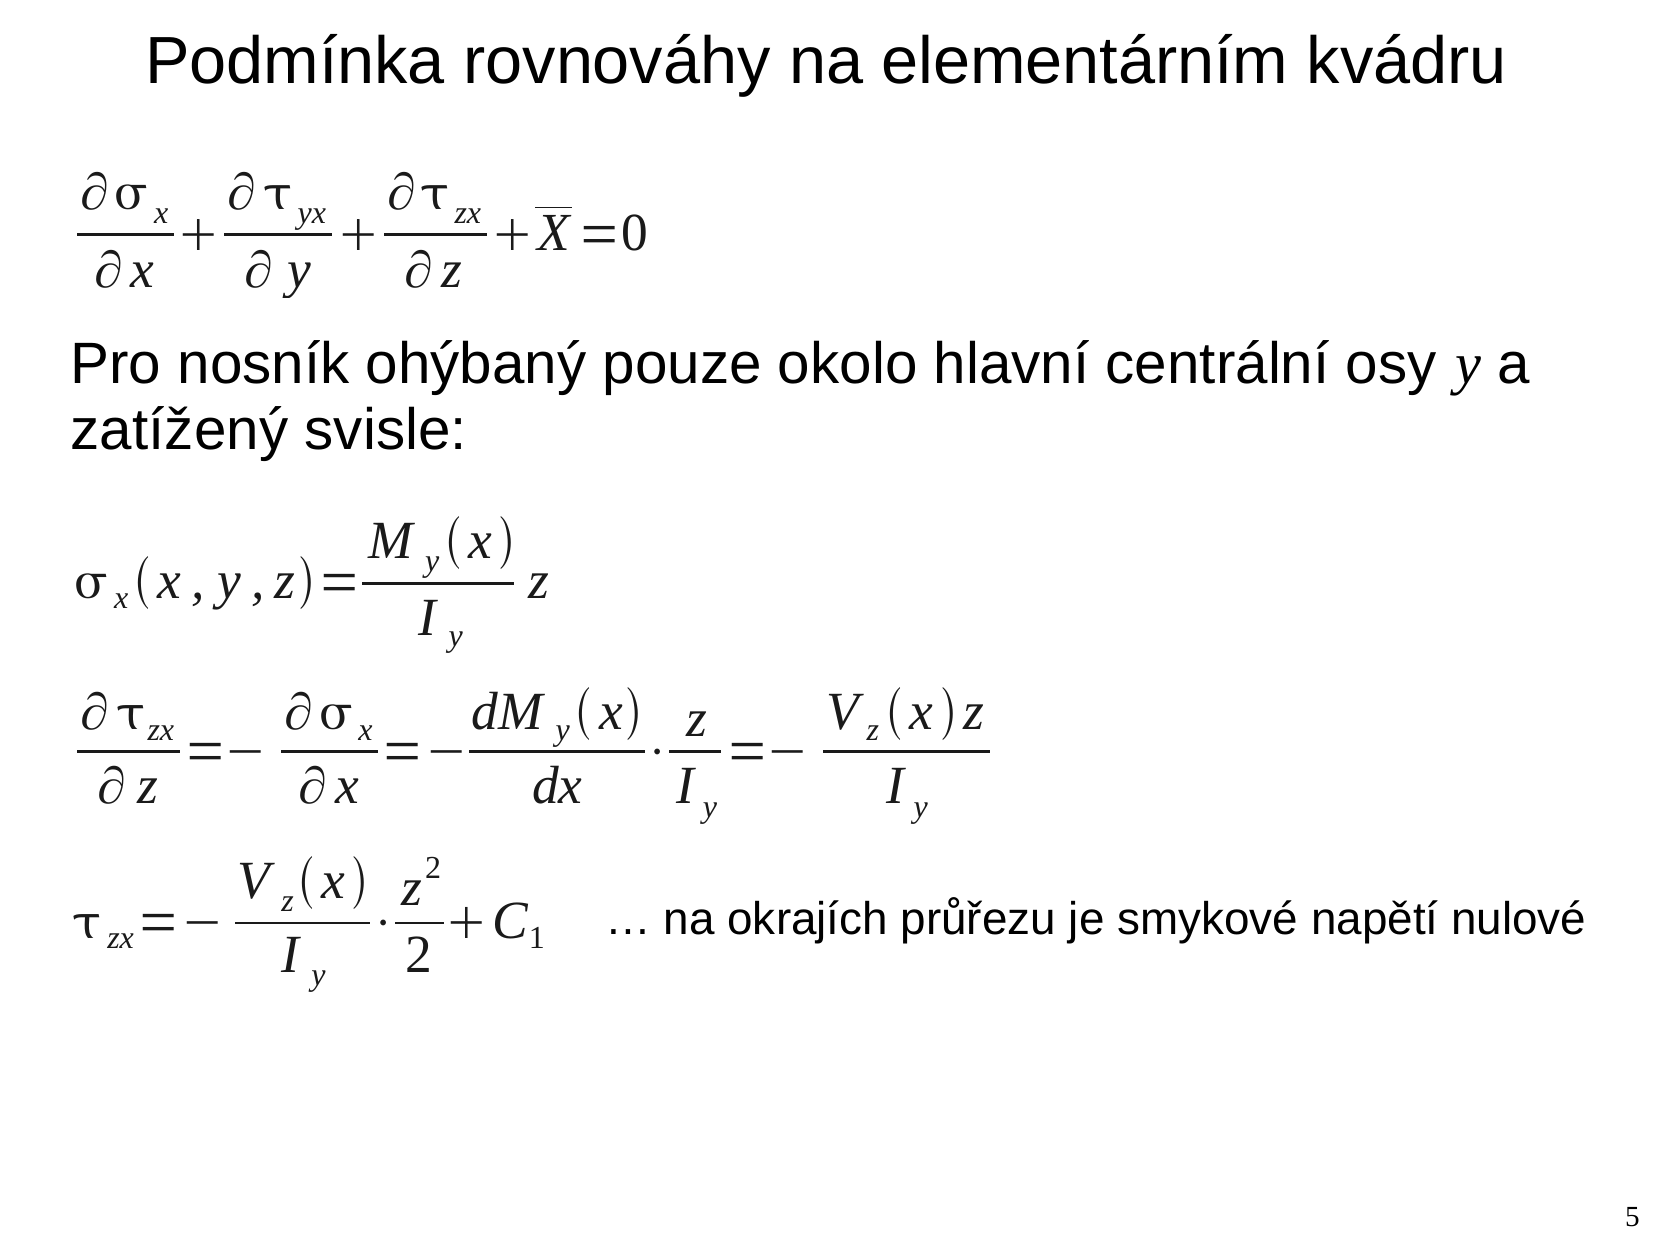

# Podmínka rovnováhy na elementárním kvádru
Pro nosník ohýbaný pouze okolo hlavní centrální osy y a zatížený svisle:
… na okrajích průřezu je smykové napětí nulové
5